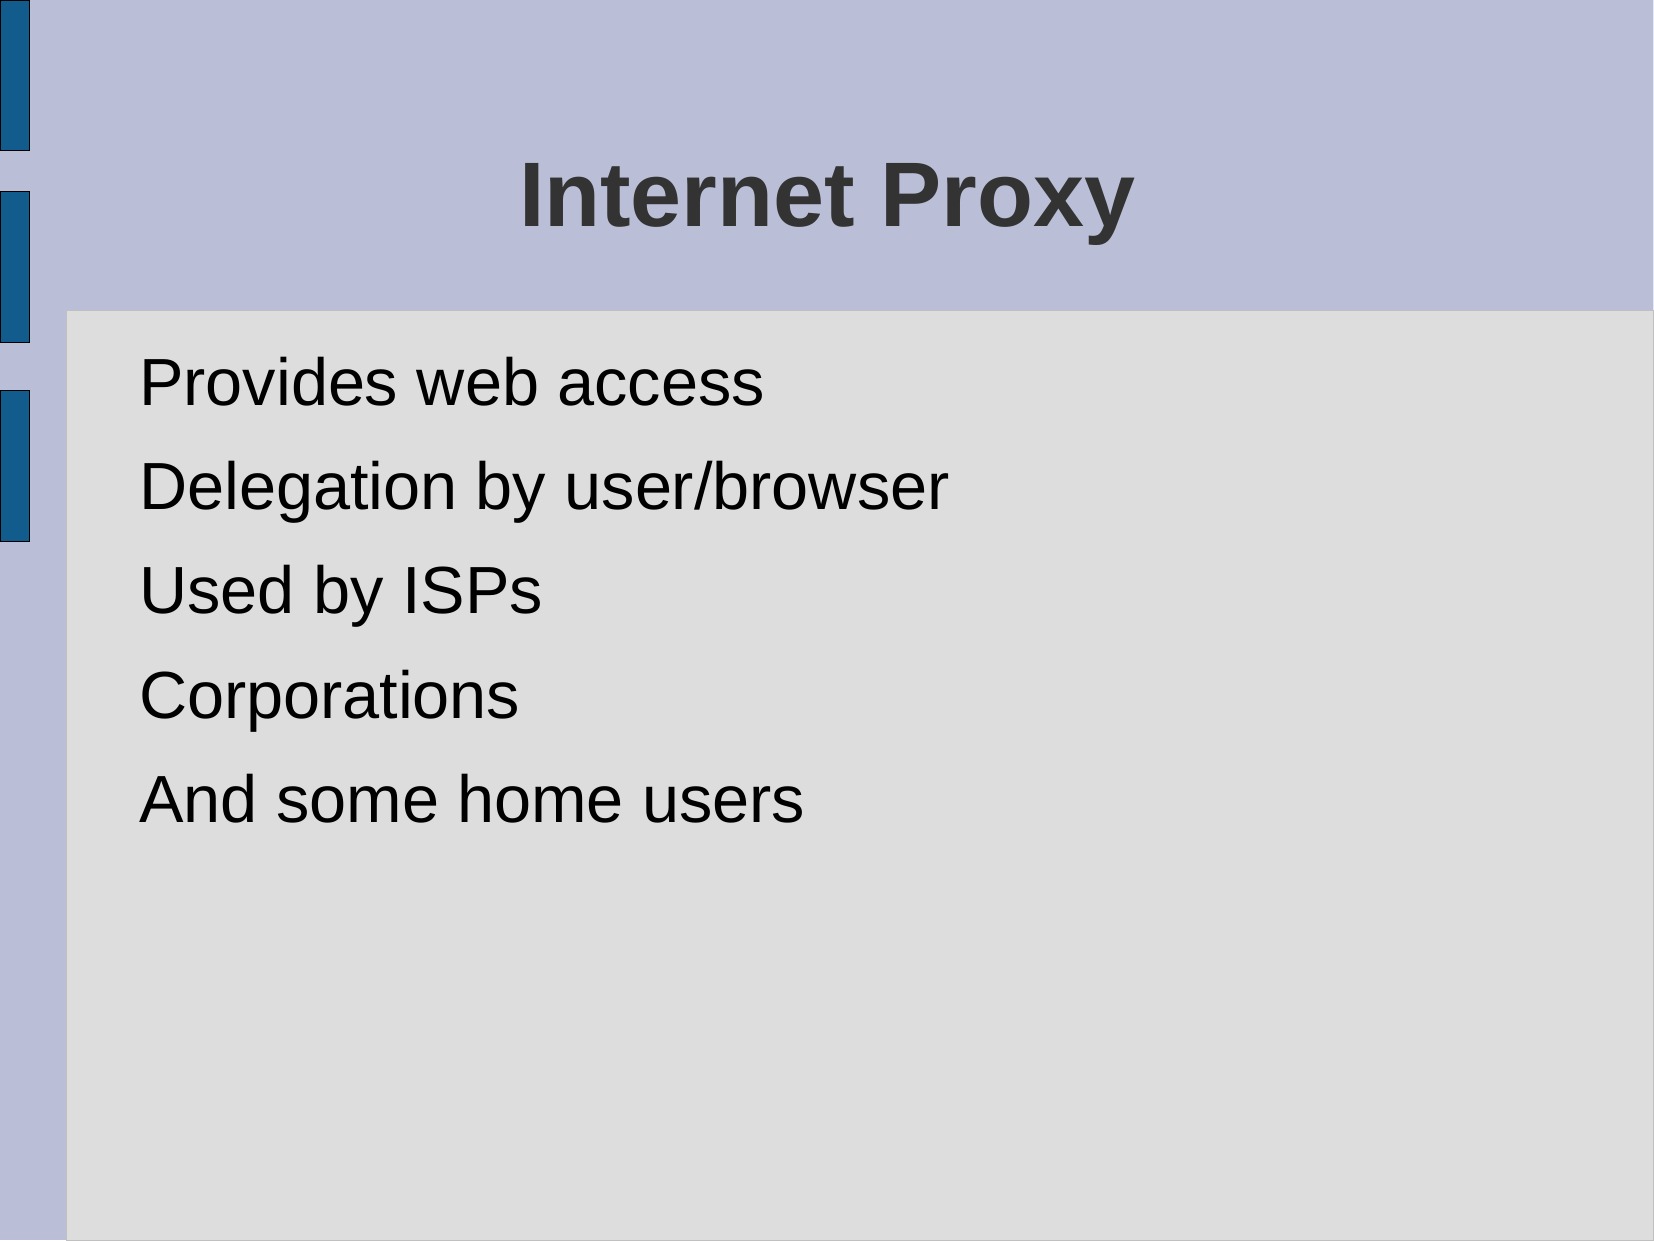

# Internet Proxy
Provides web access
Delegation by user/browser
Used by ISPs
Corporations
And some home users